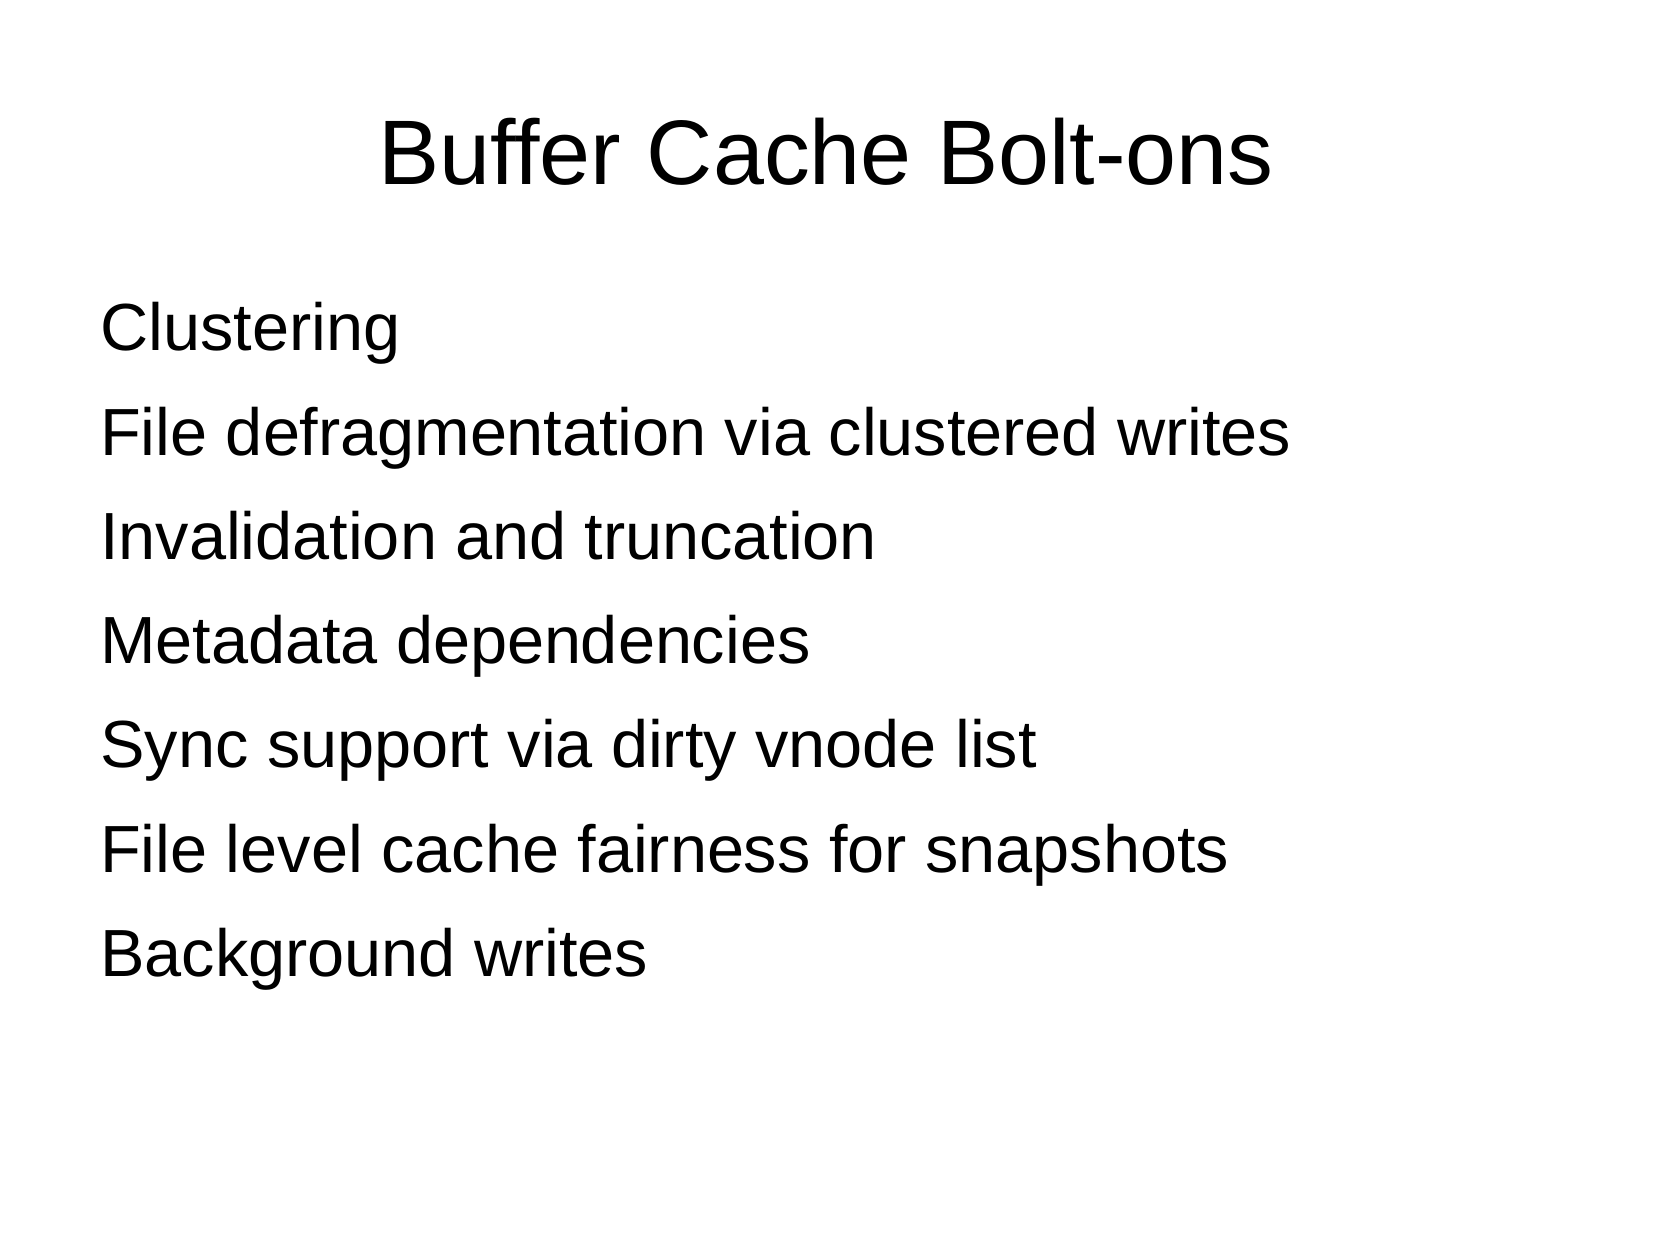

# Buffer Cache Bolt-ons
Clustering
File defragmentation via clustered writes
Invalidation and truncation
Metadata dependencies
Sync support via dirty vnode list
File level cache fairness for snapshots
Background writes